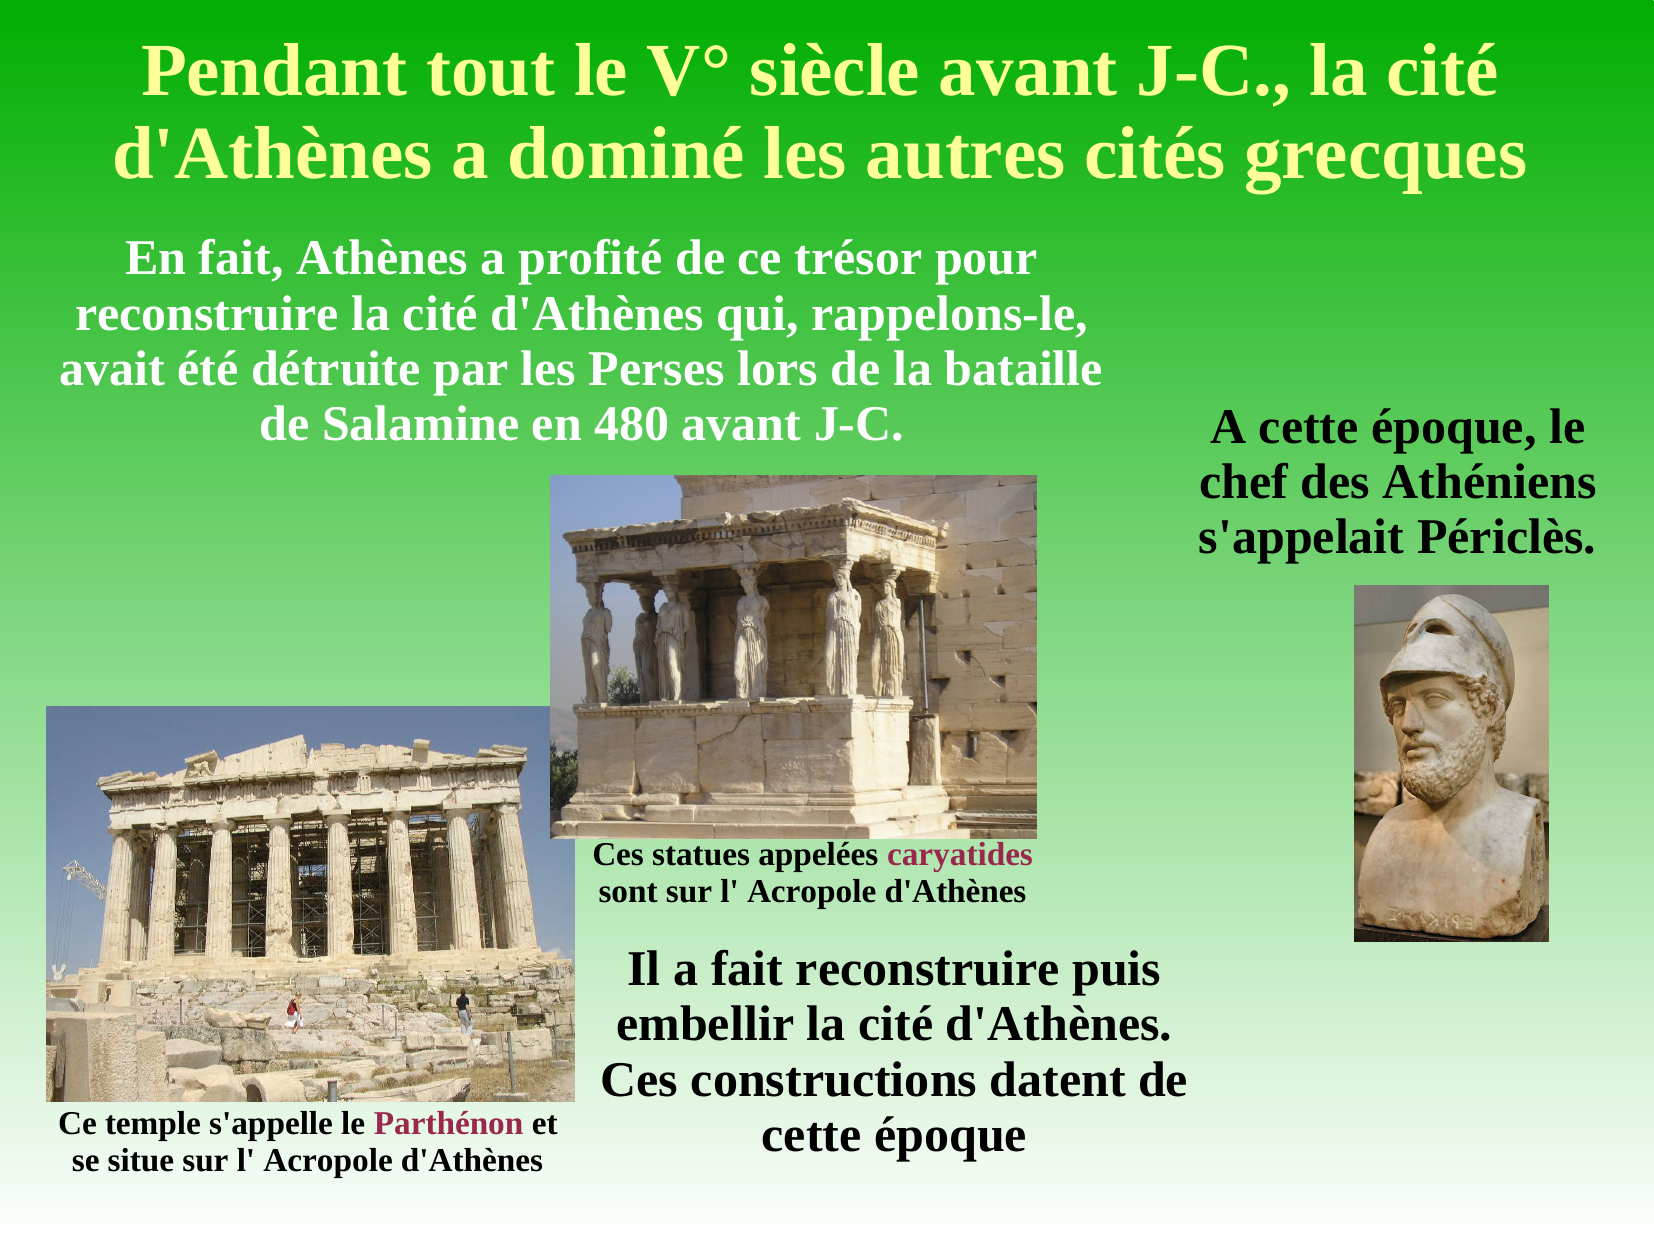

Pendant tout le V° siècle avant J-C., la cité d'Athènes a dominé les autres cités grecques
En fait, Athènes a profité de ce trésor pour reconstruire la cité d'Athènes qui, rappelons-le, avait été détruite par les Perses lors de la bataille de Salamine en 480 avant J-C.
A cette époque, le chef des Athéniens s'appelait Périclès.
Ces statues appelées caryatides sont sur l' Acropole d'Athènes
Ce temple s'appelle le Parthénon et se situe sur l' Acropole d'Athènes
Il a fait reconstruire puis embellir la cité d'Athènes.
Ces constructions datent de cette époque